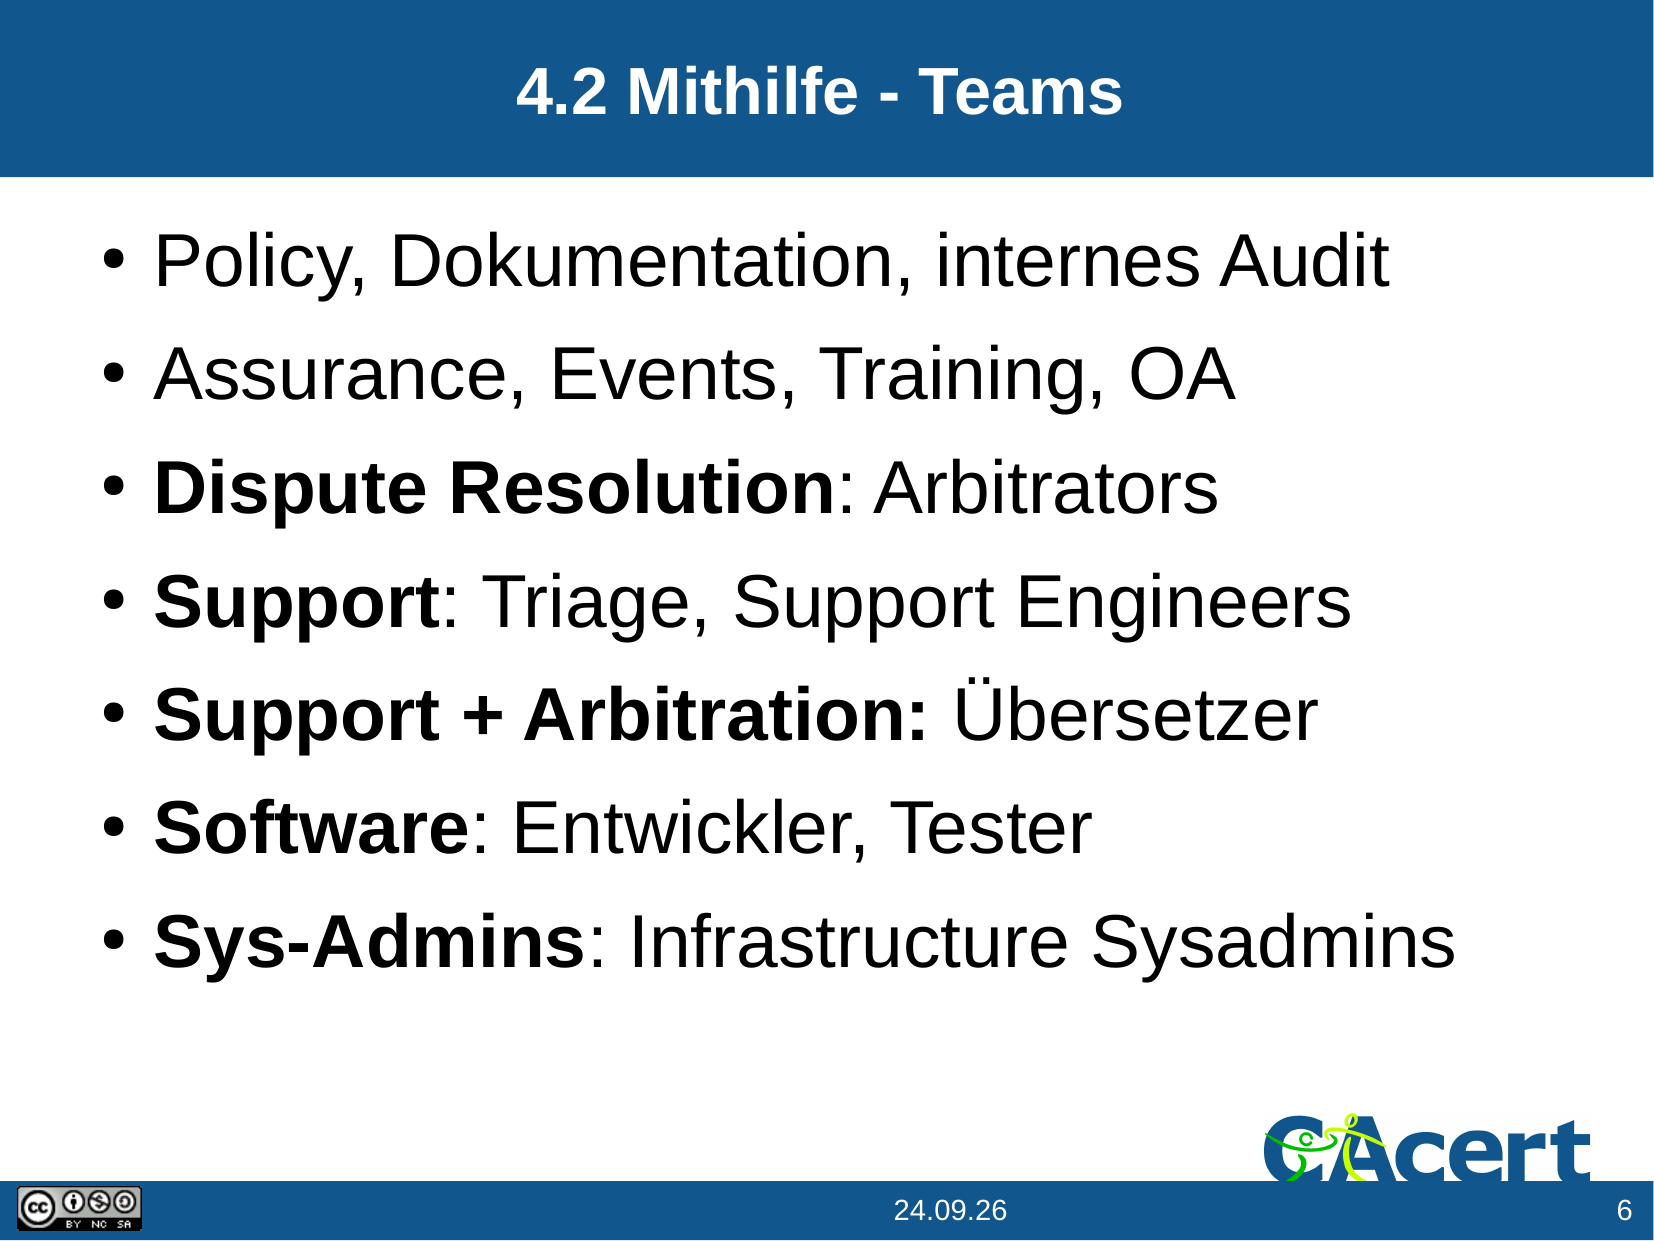

# 4.2 Mithilfe - Teams
Policy, Dokumentation, internes Audit
Assurance, Events, Training, OA
Dispute Resolution: Arbitrators
Support: Triage, Support Engineers
Support + Arbitration: Übersetzer
Software: Entwickler, Tester
Sys-Admins: Infrastructure Sysadmins